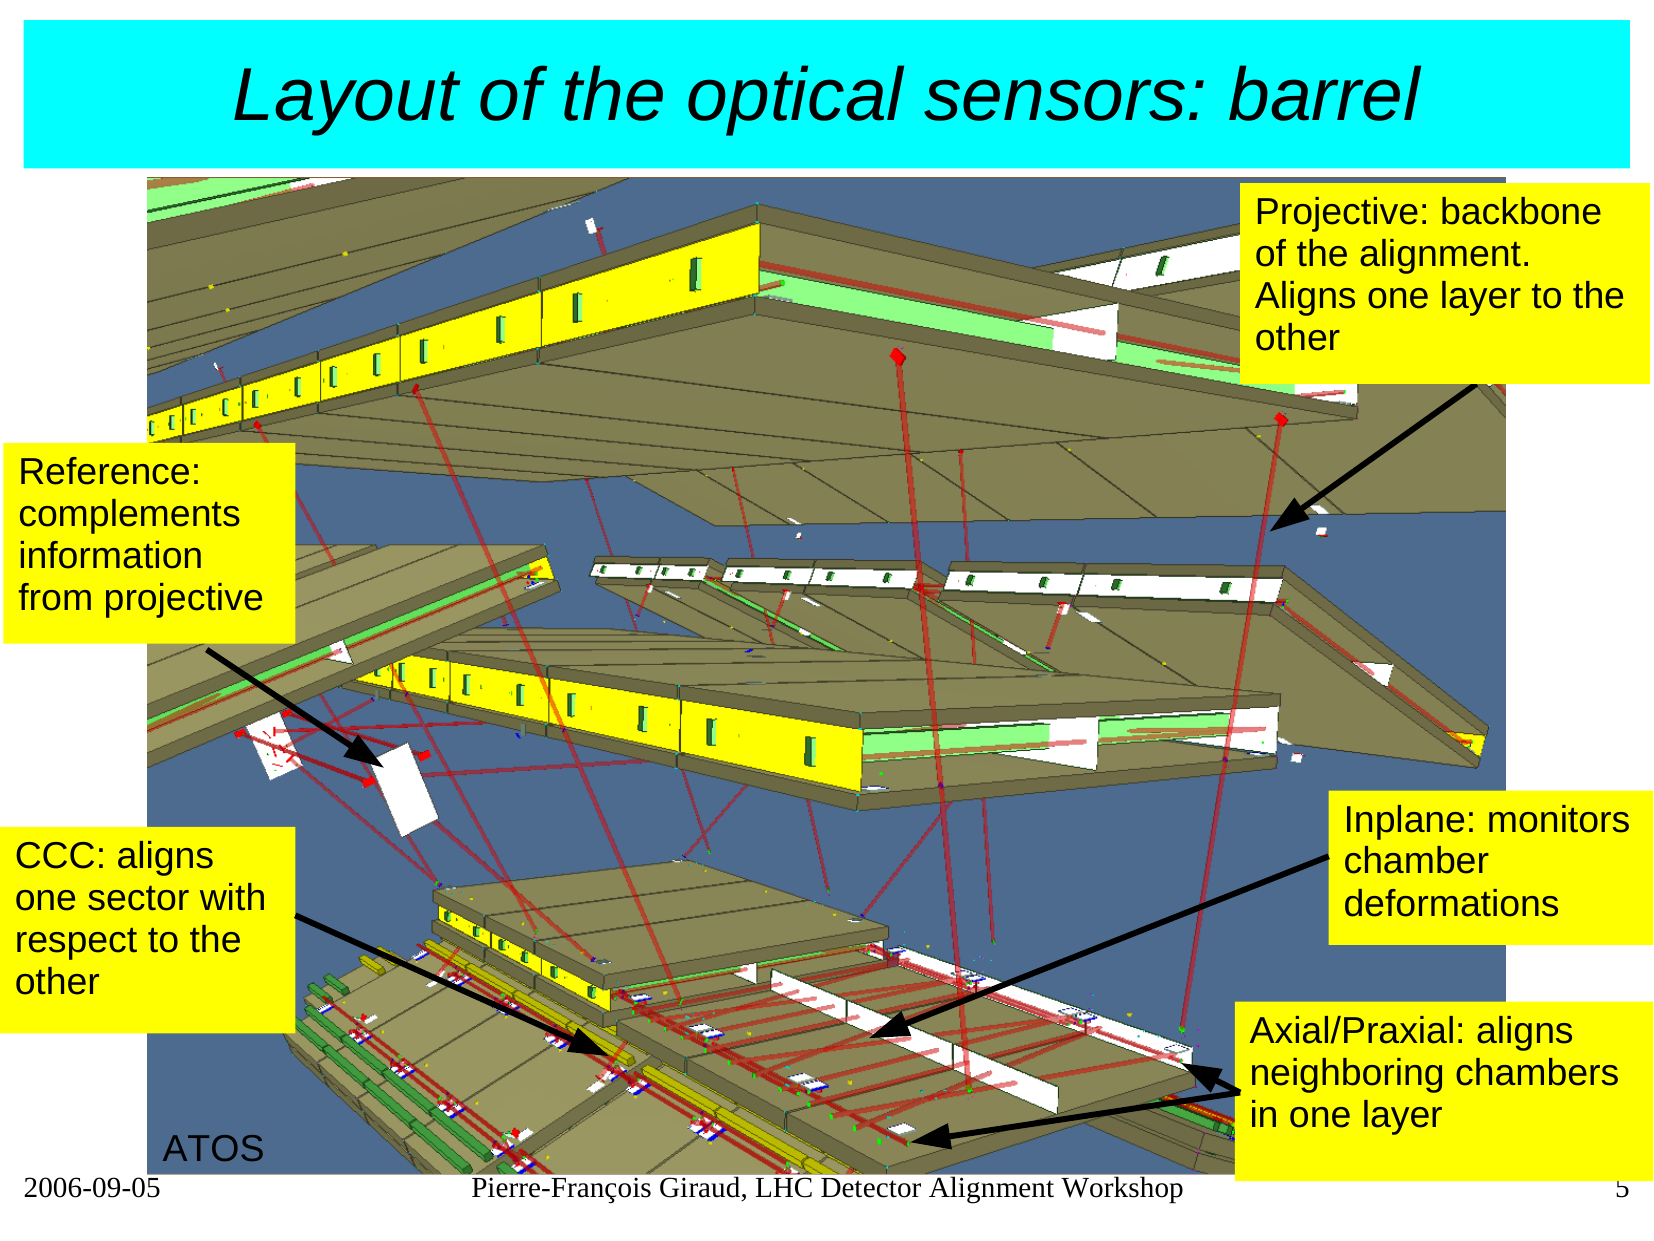

# Layout of the optical sensors: barrel
Projective: backbone of the alignment. Aligns one layer to the other
Reference: complements information from projective
Inplane: monitors chamber deformations
CCC: aligns one sector with respect to the other
Axial/Praxial: aligns neighboring chambers in one layer
ATOS
2006-09-05
Pierre-François Giraud, LHC Detector Alignment Workshop
5